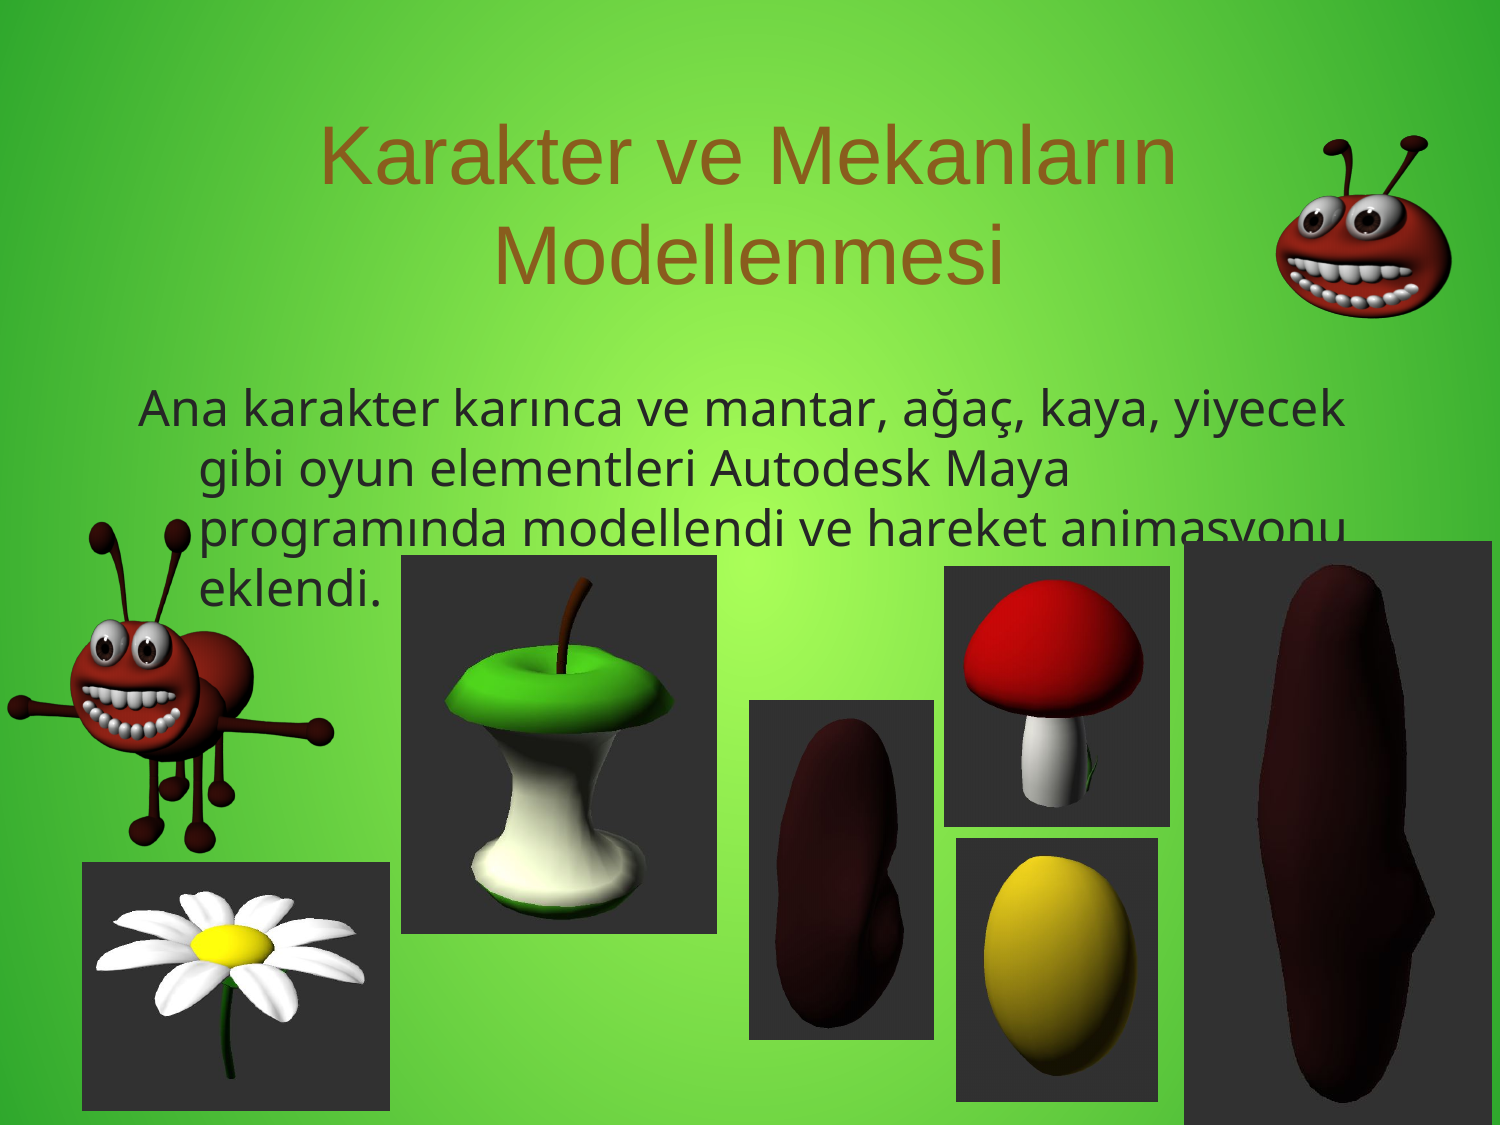

Karakter ve Mekanların Modellenmesi
Ana karakter karınca ve mantar, ağaç, kaya, yiyecek gibi oyun elementleri Autodesk Maya programında modellendi ve hareket animasyonu eklendi.